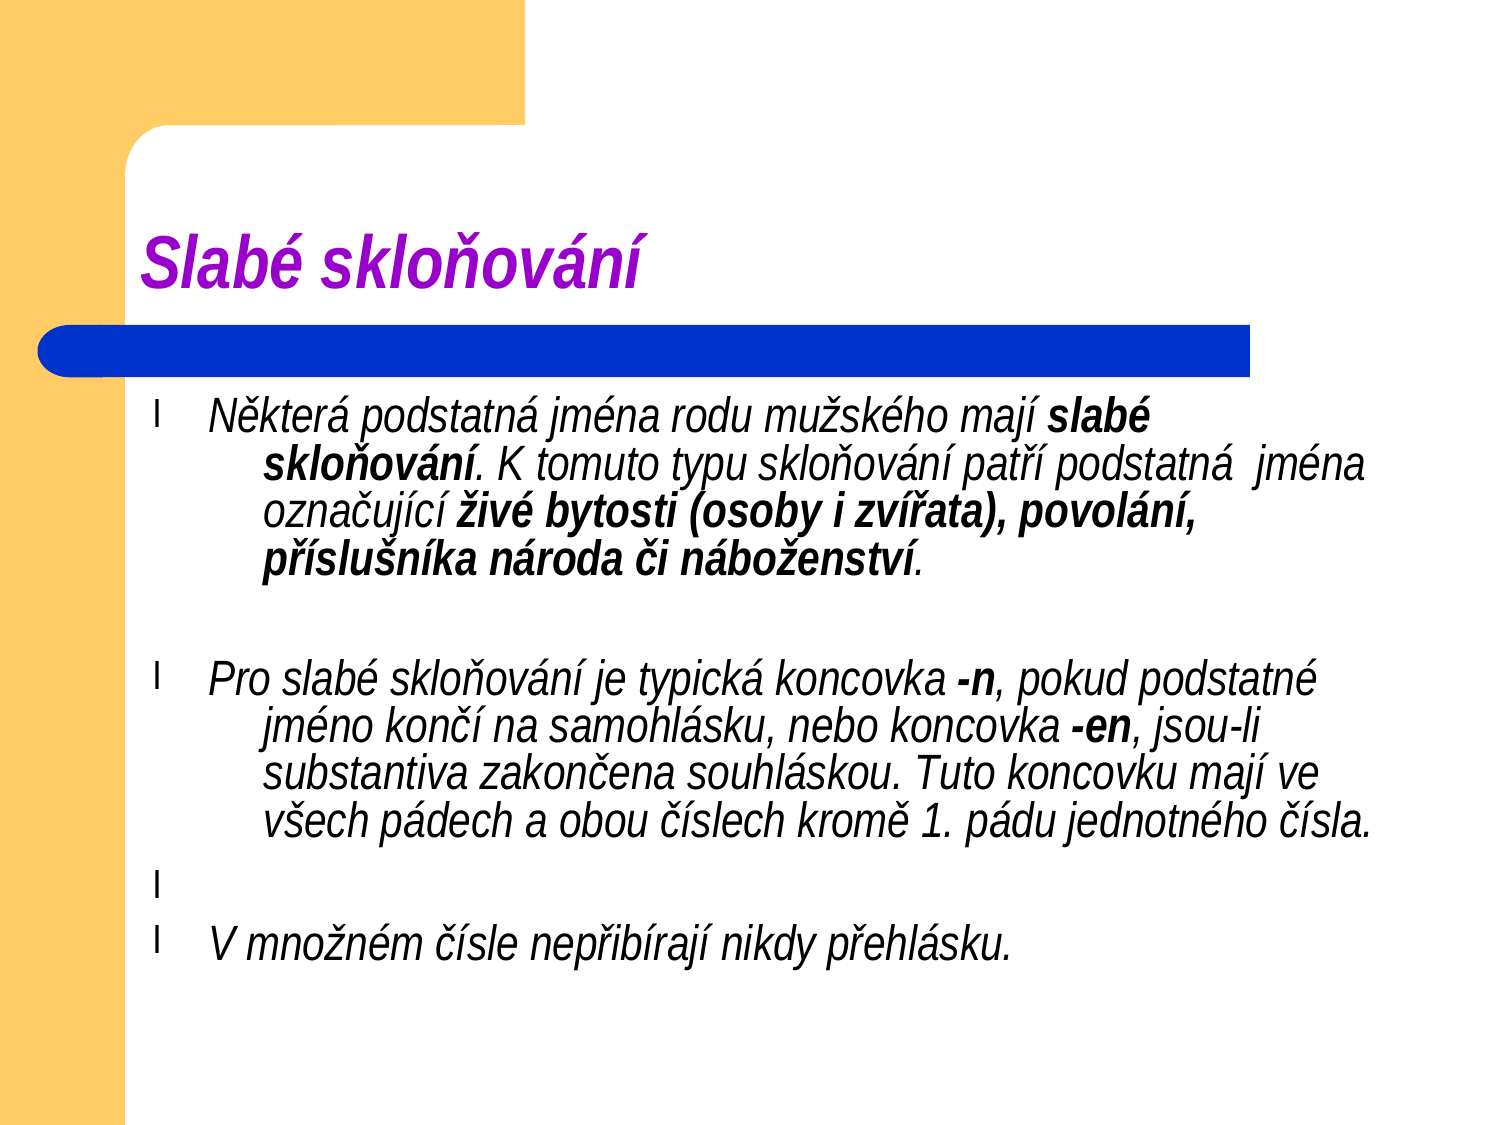

# Slabé skloňování
Některá podstatná jména rodu mužského mají slabé skloňování. K tomuto typu skloňování patří podstatná  jména označující živé bytosti (osoby i zvířata), povolání, příslušníka národa či náboženství.
Pro slabé skloňování je typická koncovka -n, pokud podstatné jméno končí na samohlásku, nebo koncovka -en, jsou-li substantiva zakončena souhláskou. Tuto koncovku mají ve všech pádech a obou číslech kromě 1. pádu jednotného čísla.
V množném čísle nepřibírají nikdy přehlásku.